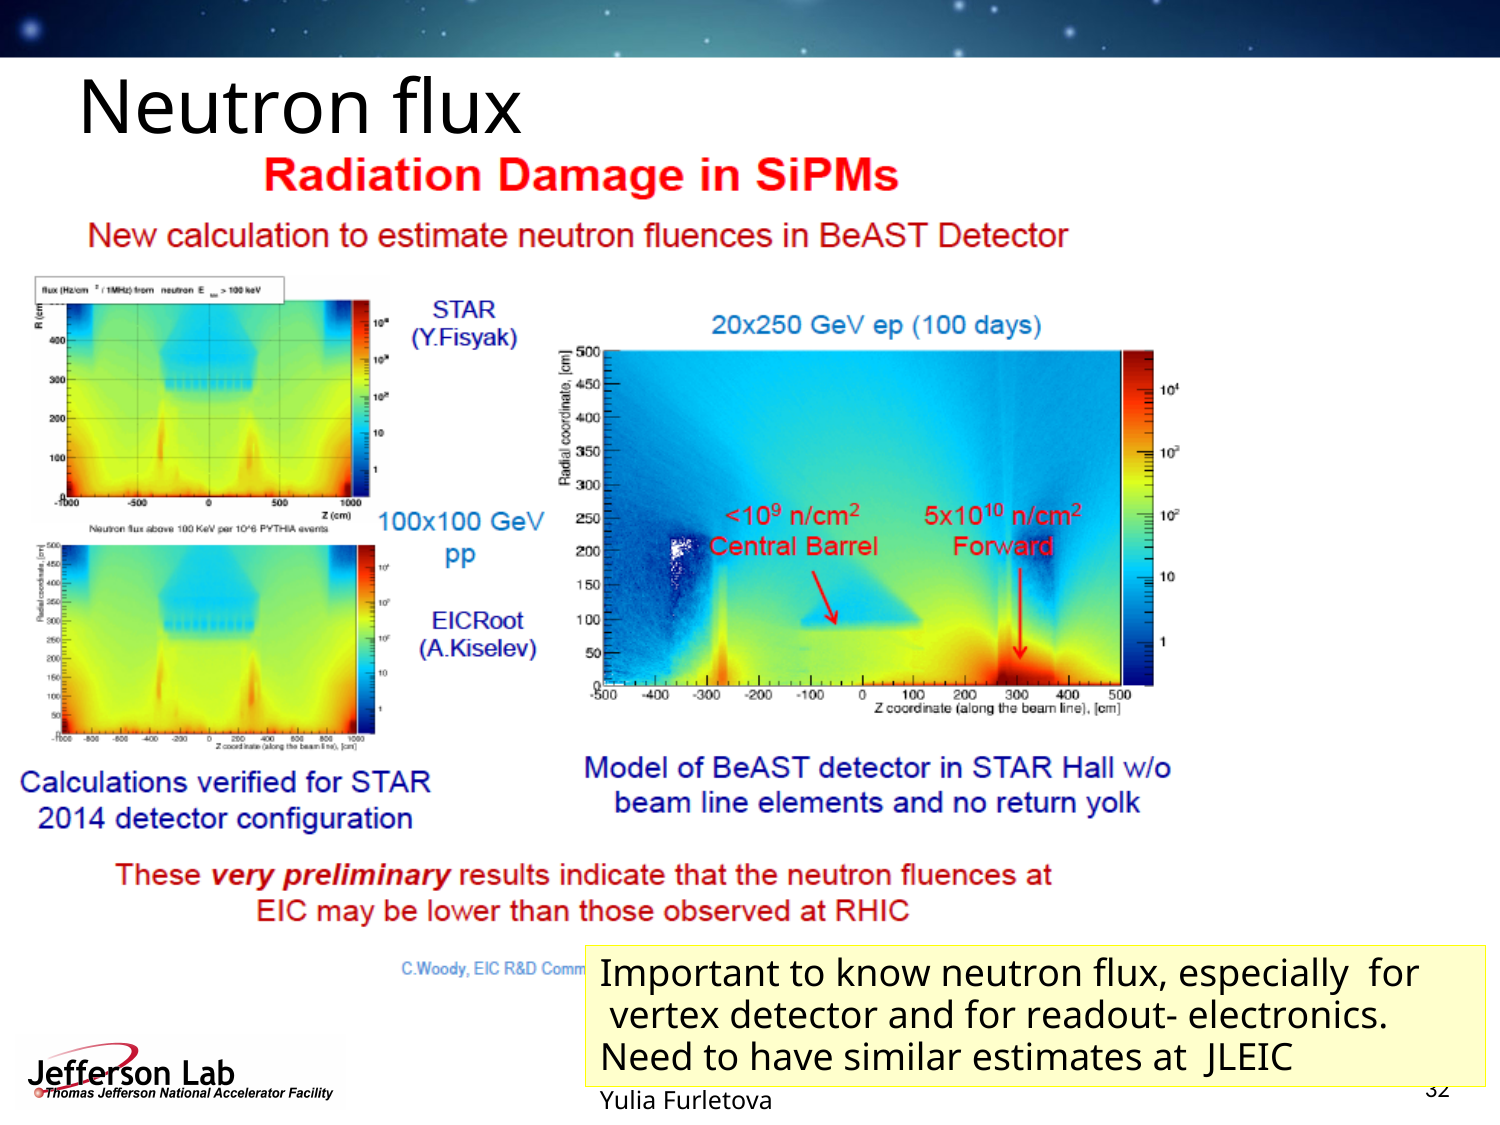

Neutron flux
Important to know neutron flux, especially for
 vertex detector and for readout- electronics.
Need to have similar estimates at JLEIC
32
Yulia Furletova